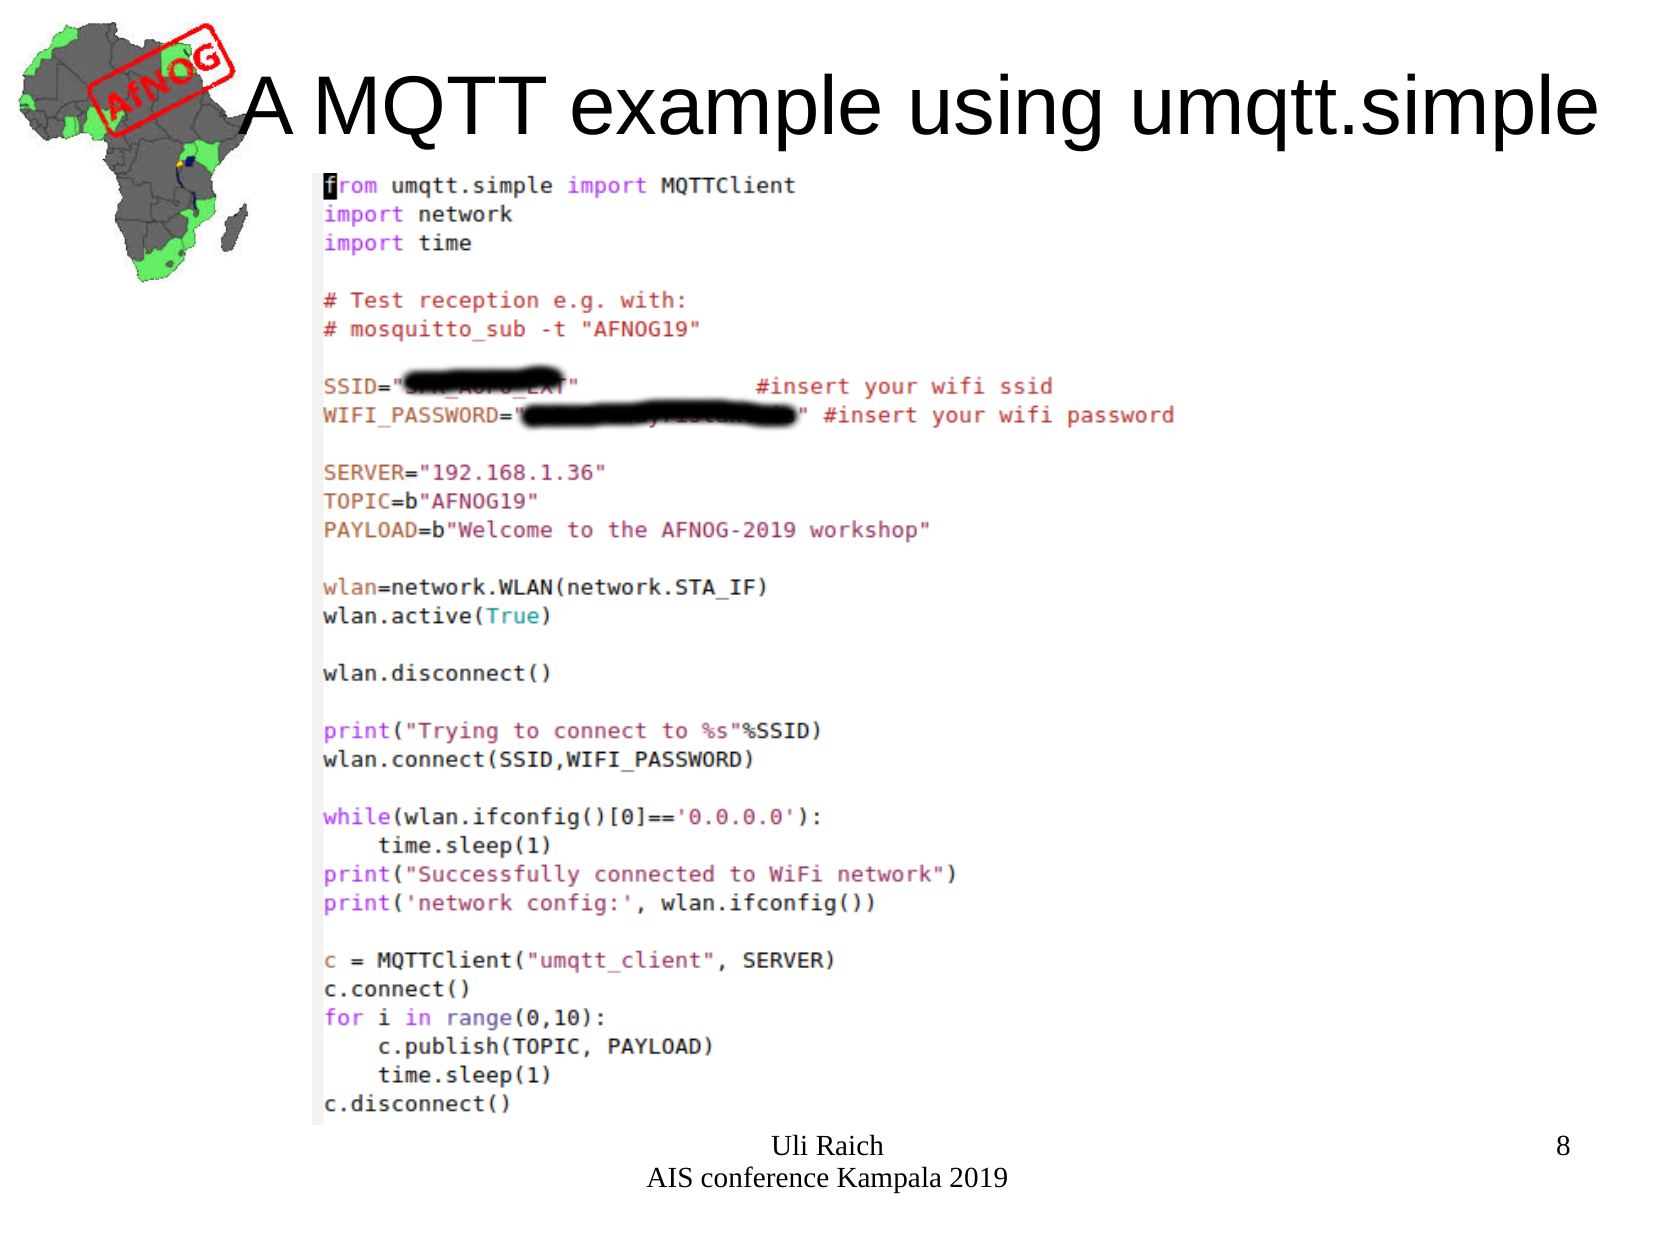

# A MQTT example using umqtt.simple
Uli Raich AIS conference Kampala 2019
8